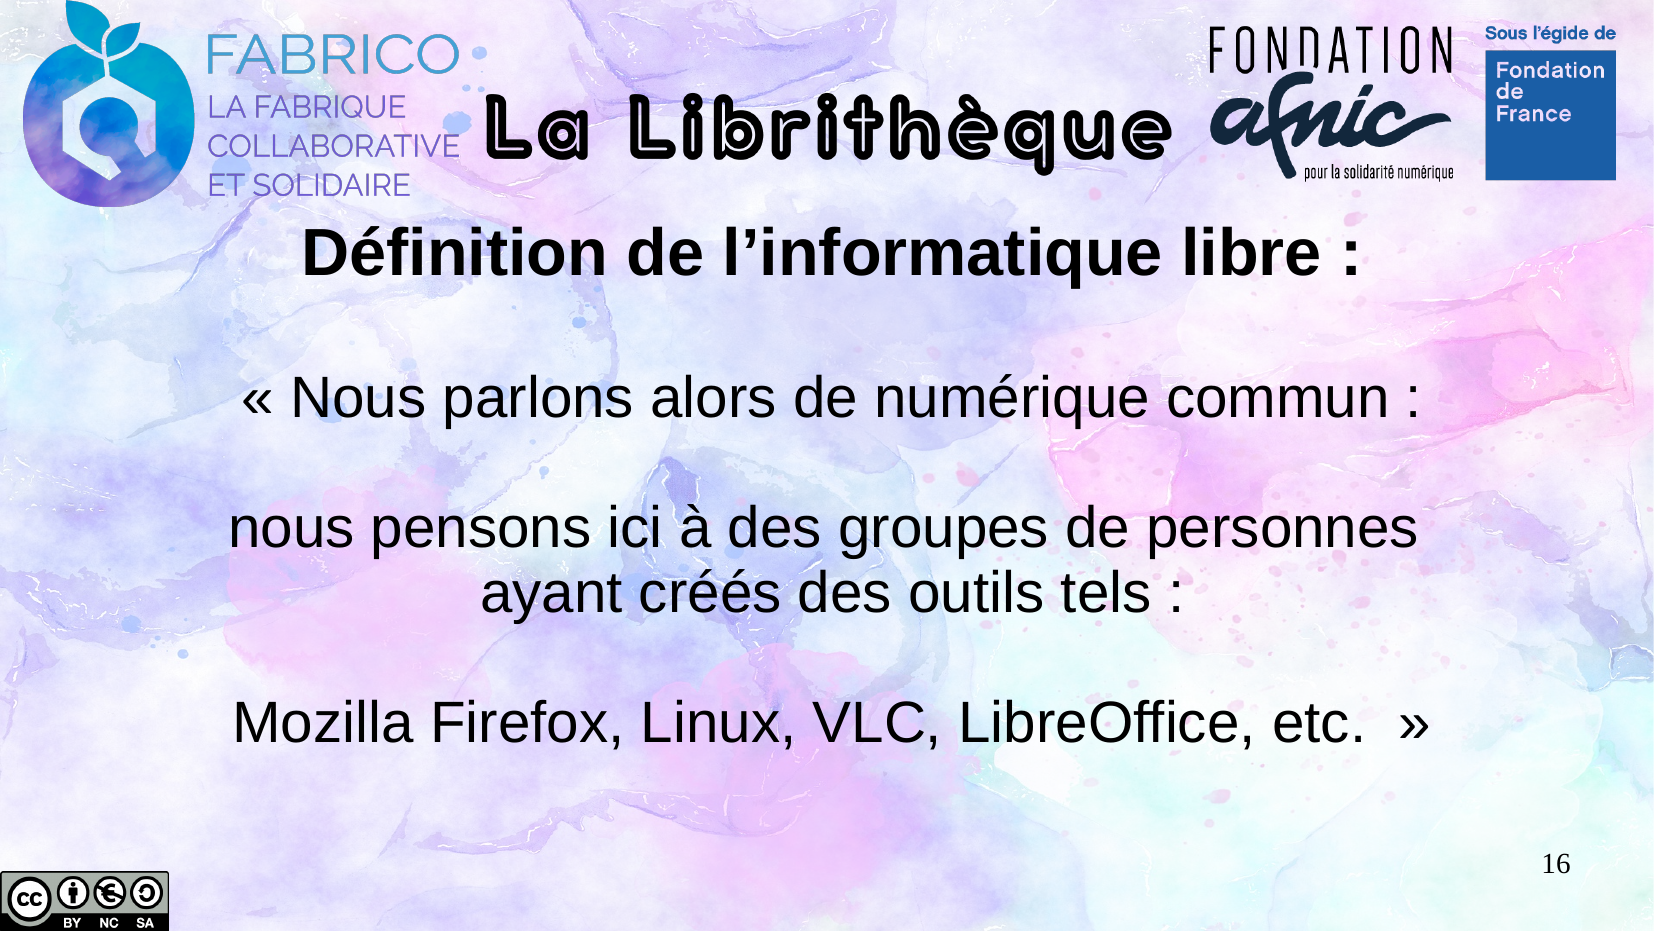

# Définition de l’informatique libre :
« Nous parlons alors de numérique commun :
nous pensons ici à des groupes de personnes
ayant créés des outils tels :
Mozilla Firefox, Linux, VLC, LibreOffice, etc.  »
16